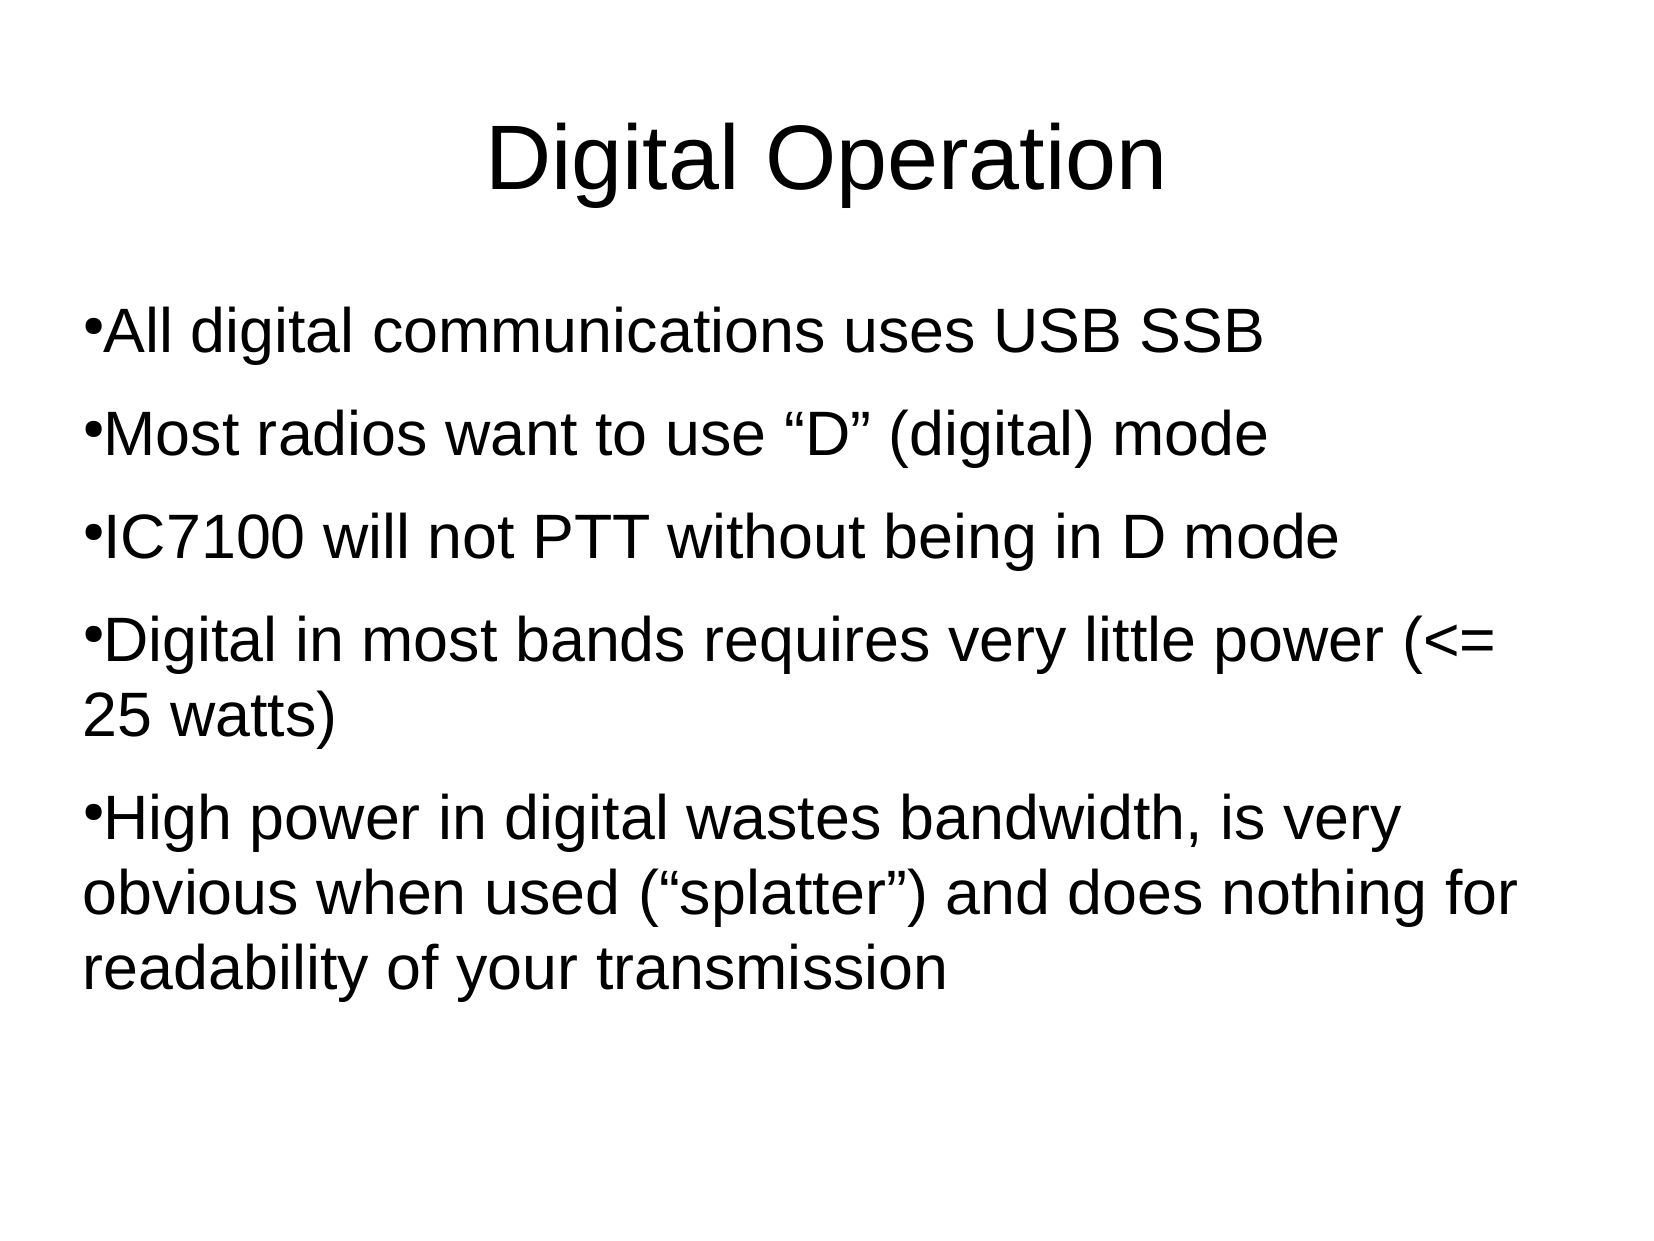

# Digital Operation
All digital communications uses USB SSB
Most radios want to use “D” (digital) mode
IC7100 will not PTT without being in D mode
Digital in most bands requires very little power (<= 25 watts)
High power in digital wastes bandwidth, is very obvious when used (“splatter”) and does nothing for readability of your transmission